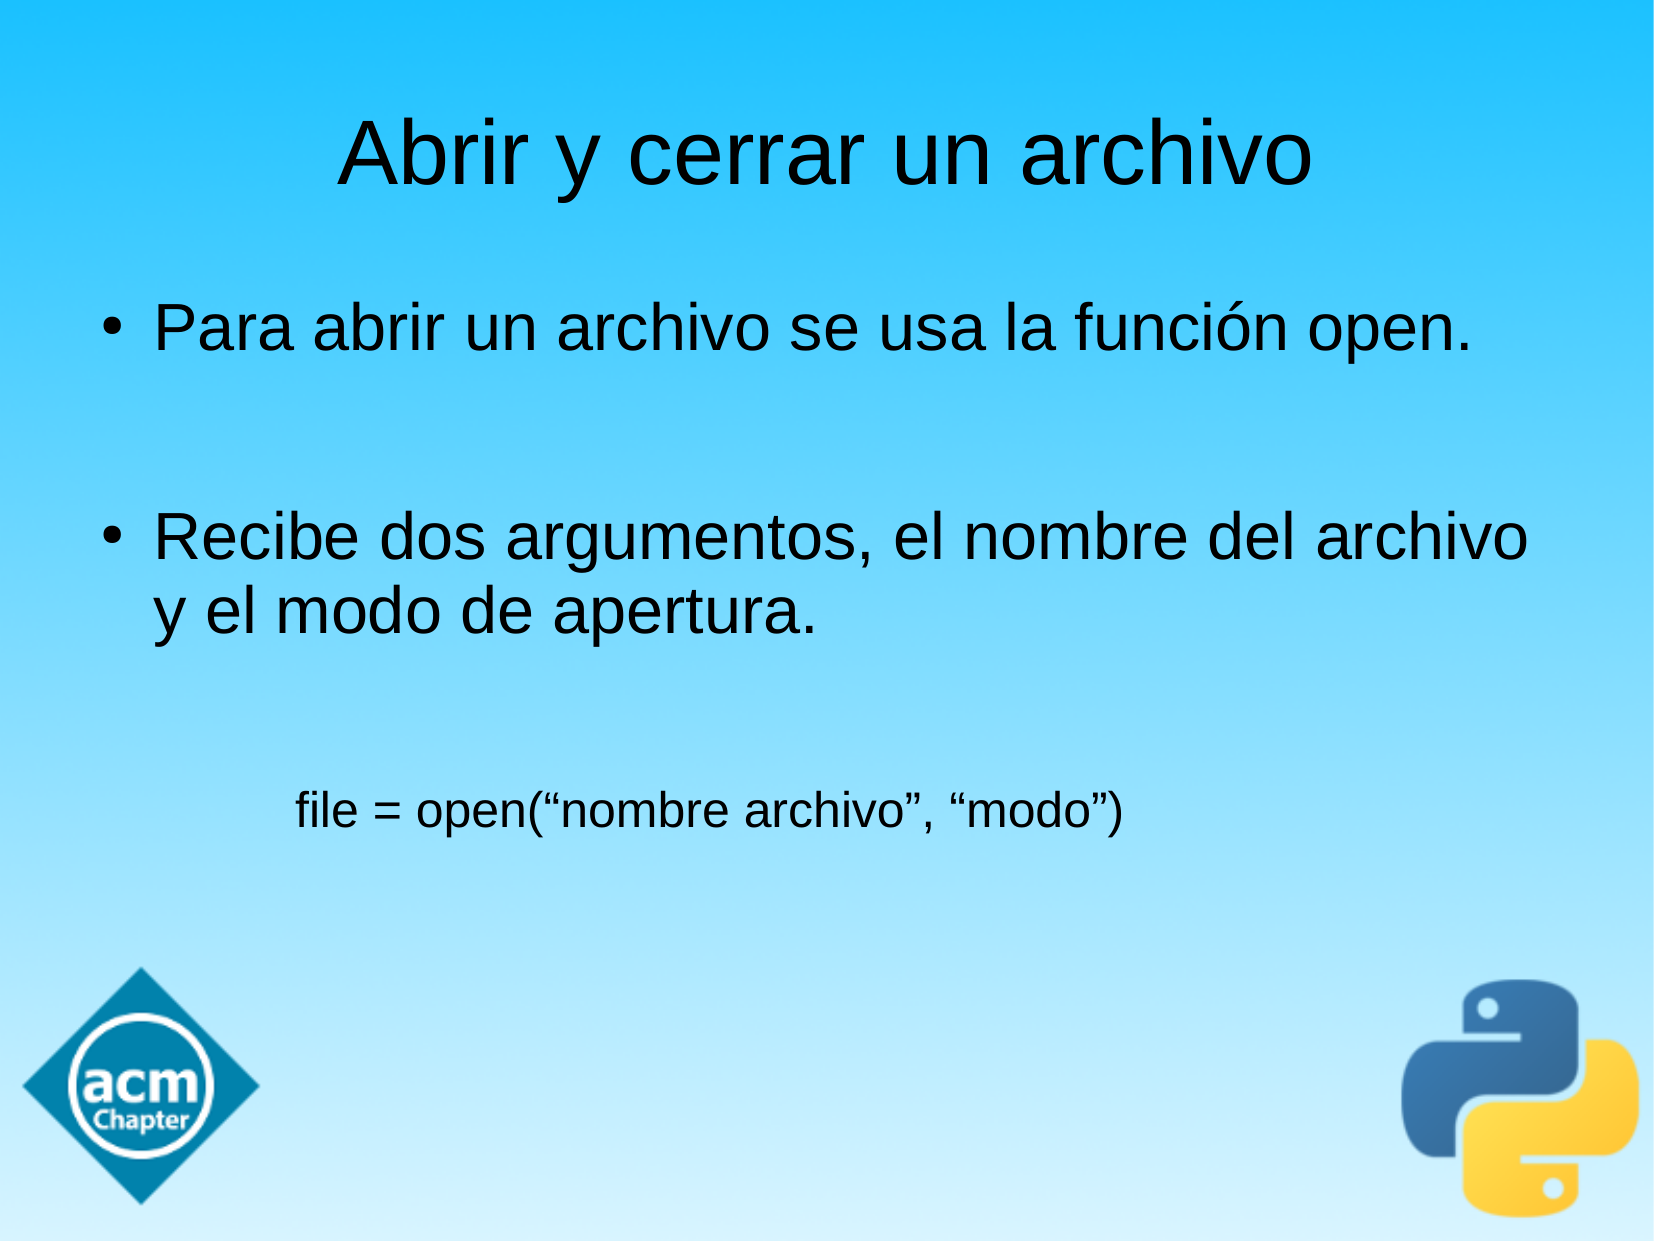

# Abrir y cerrar un archivo
Para abrir un archivo se usa la función open.
Recibe dos argumentos, el nombre del archivo y el modo de apertura.
file = open(“nombre archivo”, “modo”)